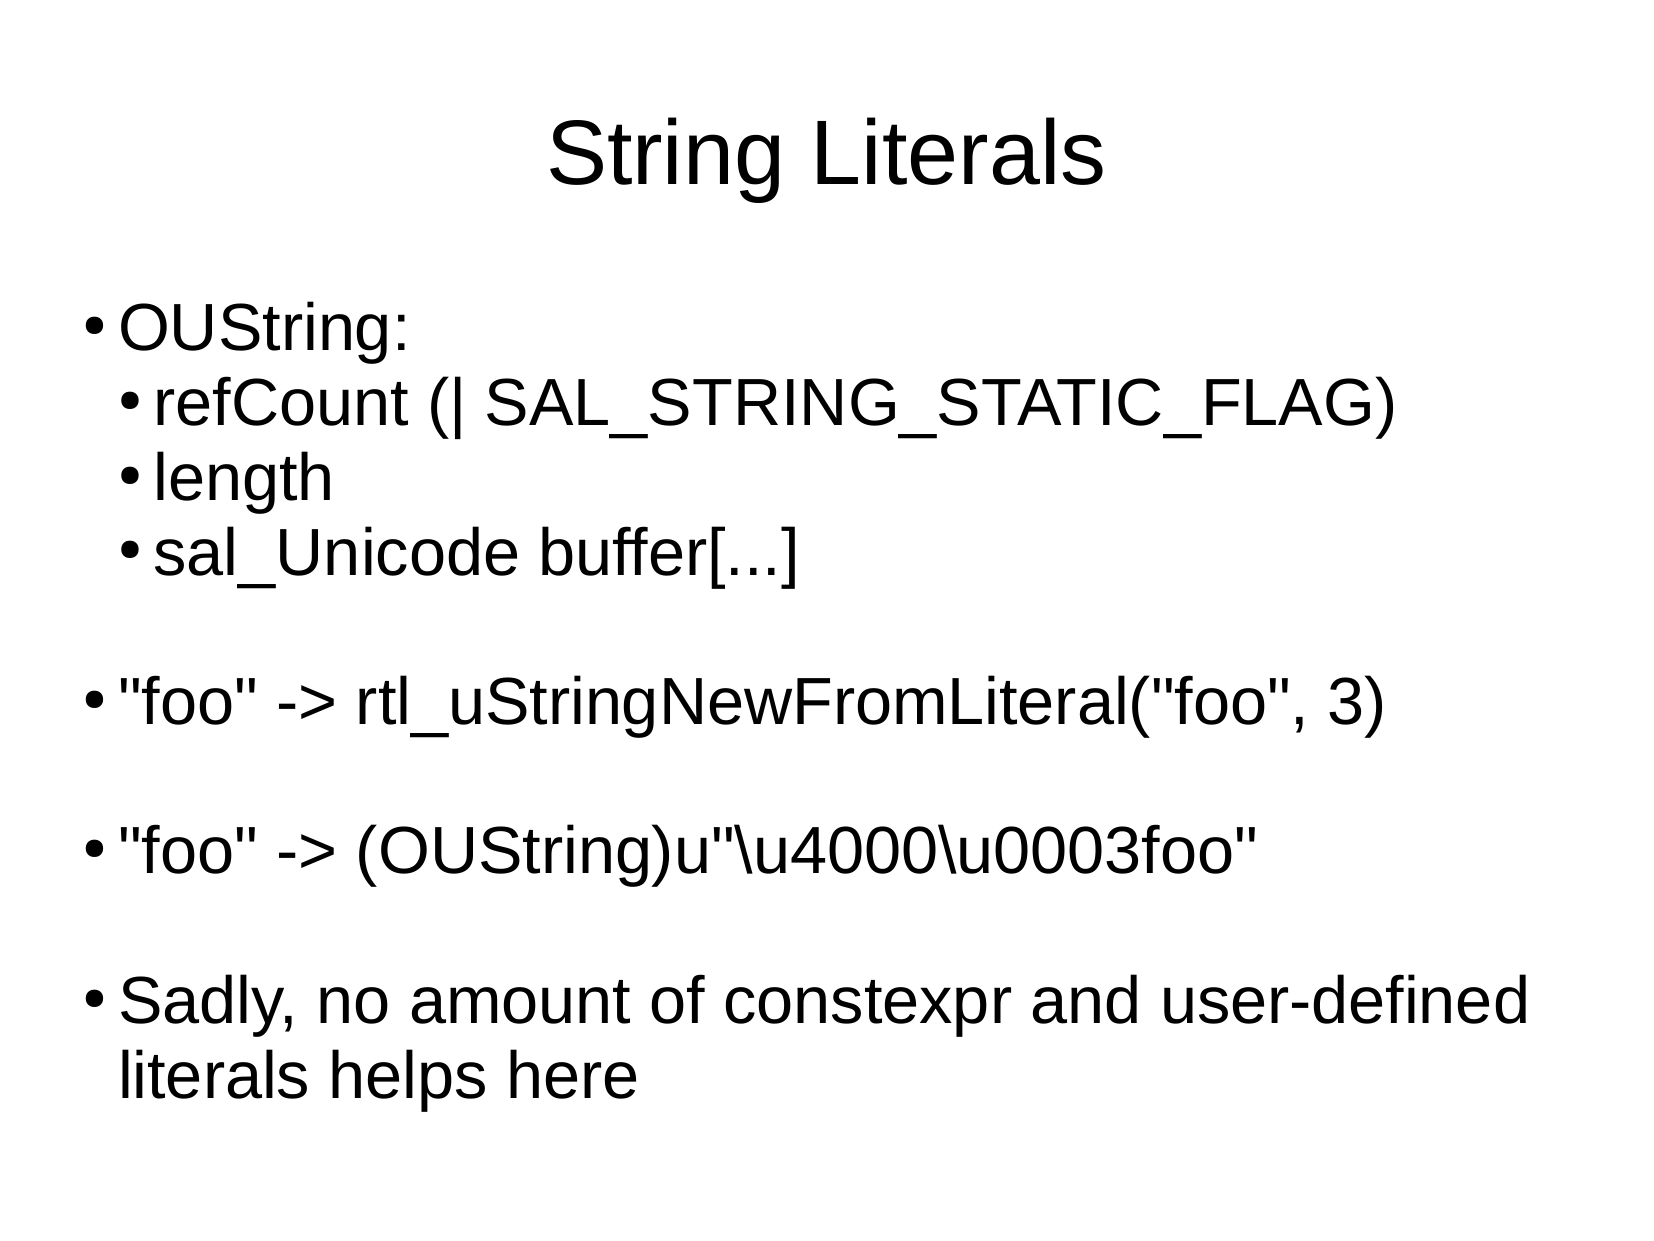

# String Literals
OUString:
refCount (| SAL_STRING_STATIC_FLAG)
length
sal_Unicode buffer[...]
"foo" -> rtl_uStringNewFromLiteral("foo", 3)
"foo" -> (OUString)u"\u4000\u0003foo"
Sadly, no amount of constexpr and user-defined literals helps here